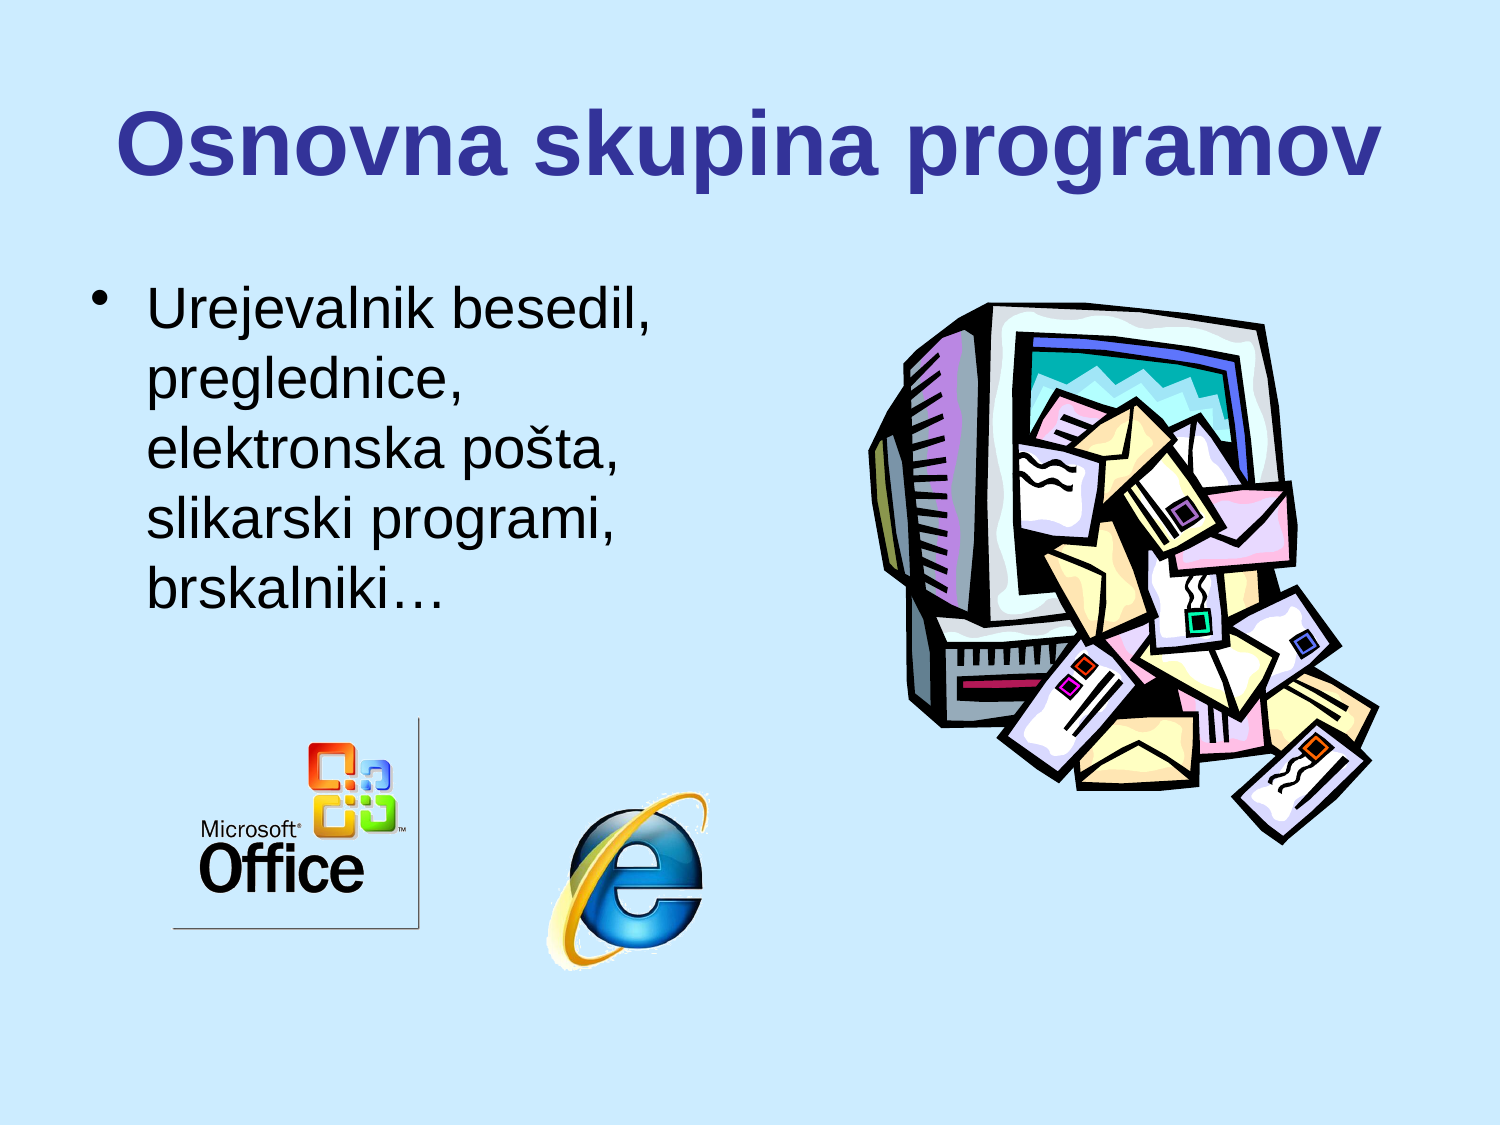

# Osnovna skupina programov
Urejevalnik besedil, preglednice, elektronska pošta, slikarski programi, brskalniki…